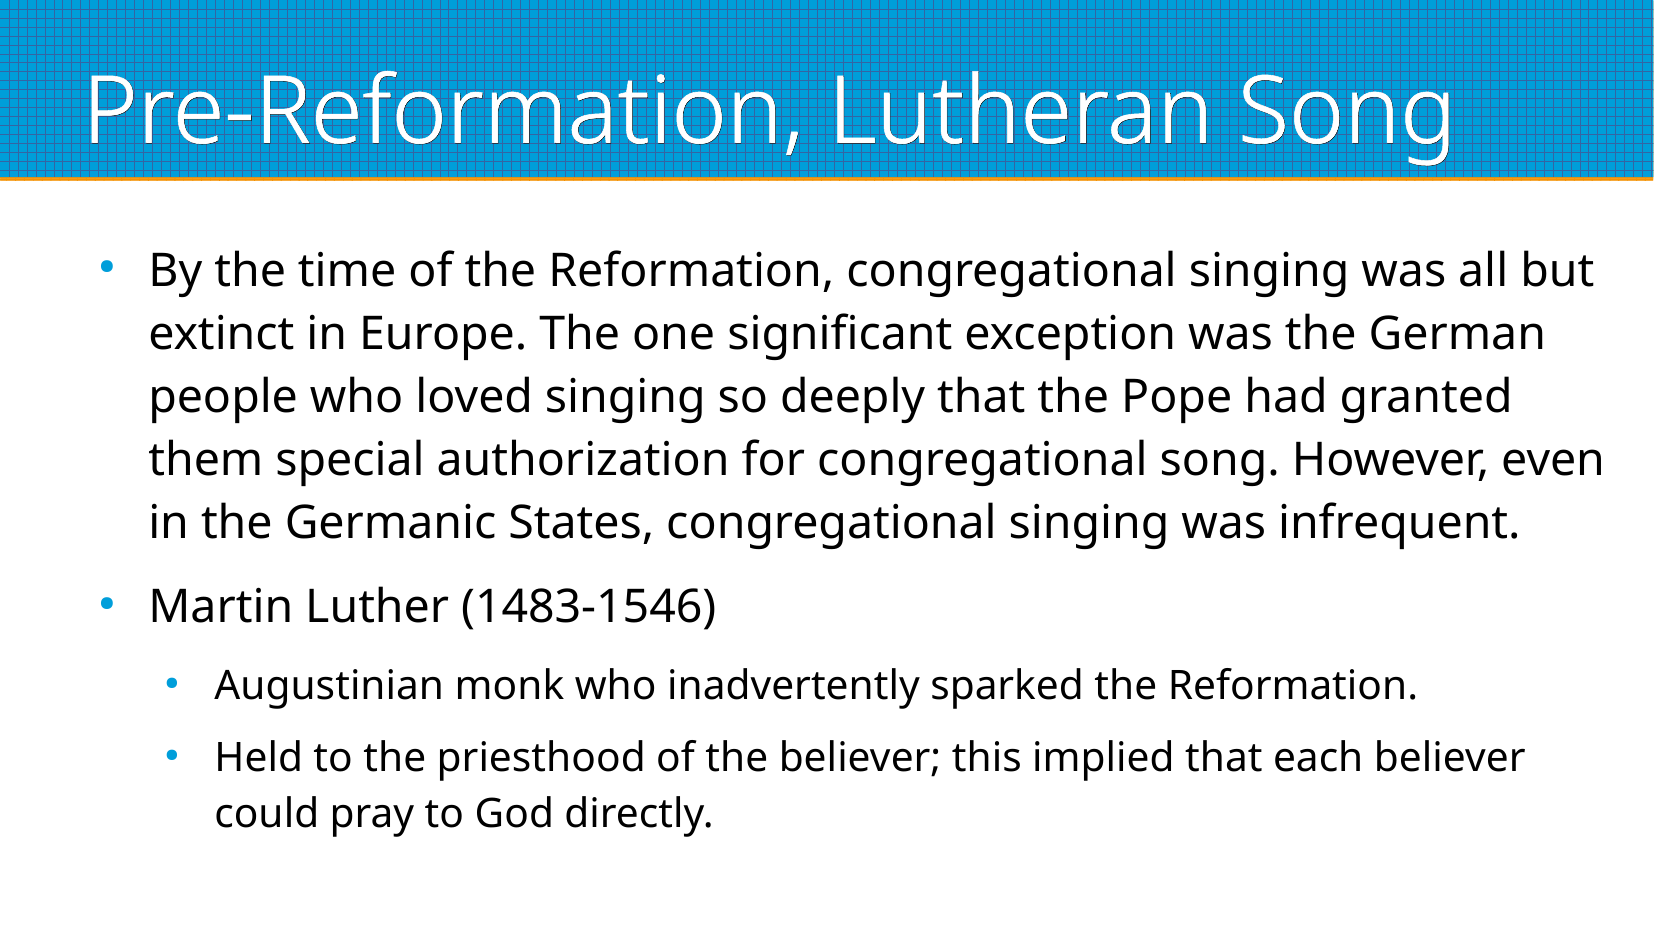

# Pre-Reformation, Lutheran Song
By the time of the Reformation, congregational singing was all but extinct in Europe. The one significant exception was the German people who loved singing so deeply that the Pope had granted them special authorization for congregational song. However, even in the Germanic States, congregational singing was infrequent.
Martin Luther (1483-1546)
Augustinian monk who inadvertently sparked the Reformation.
Held to the priesthood of the believer; this implied that each believer could pray to God directly.